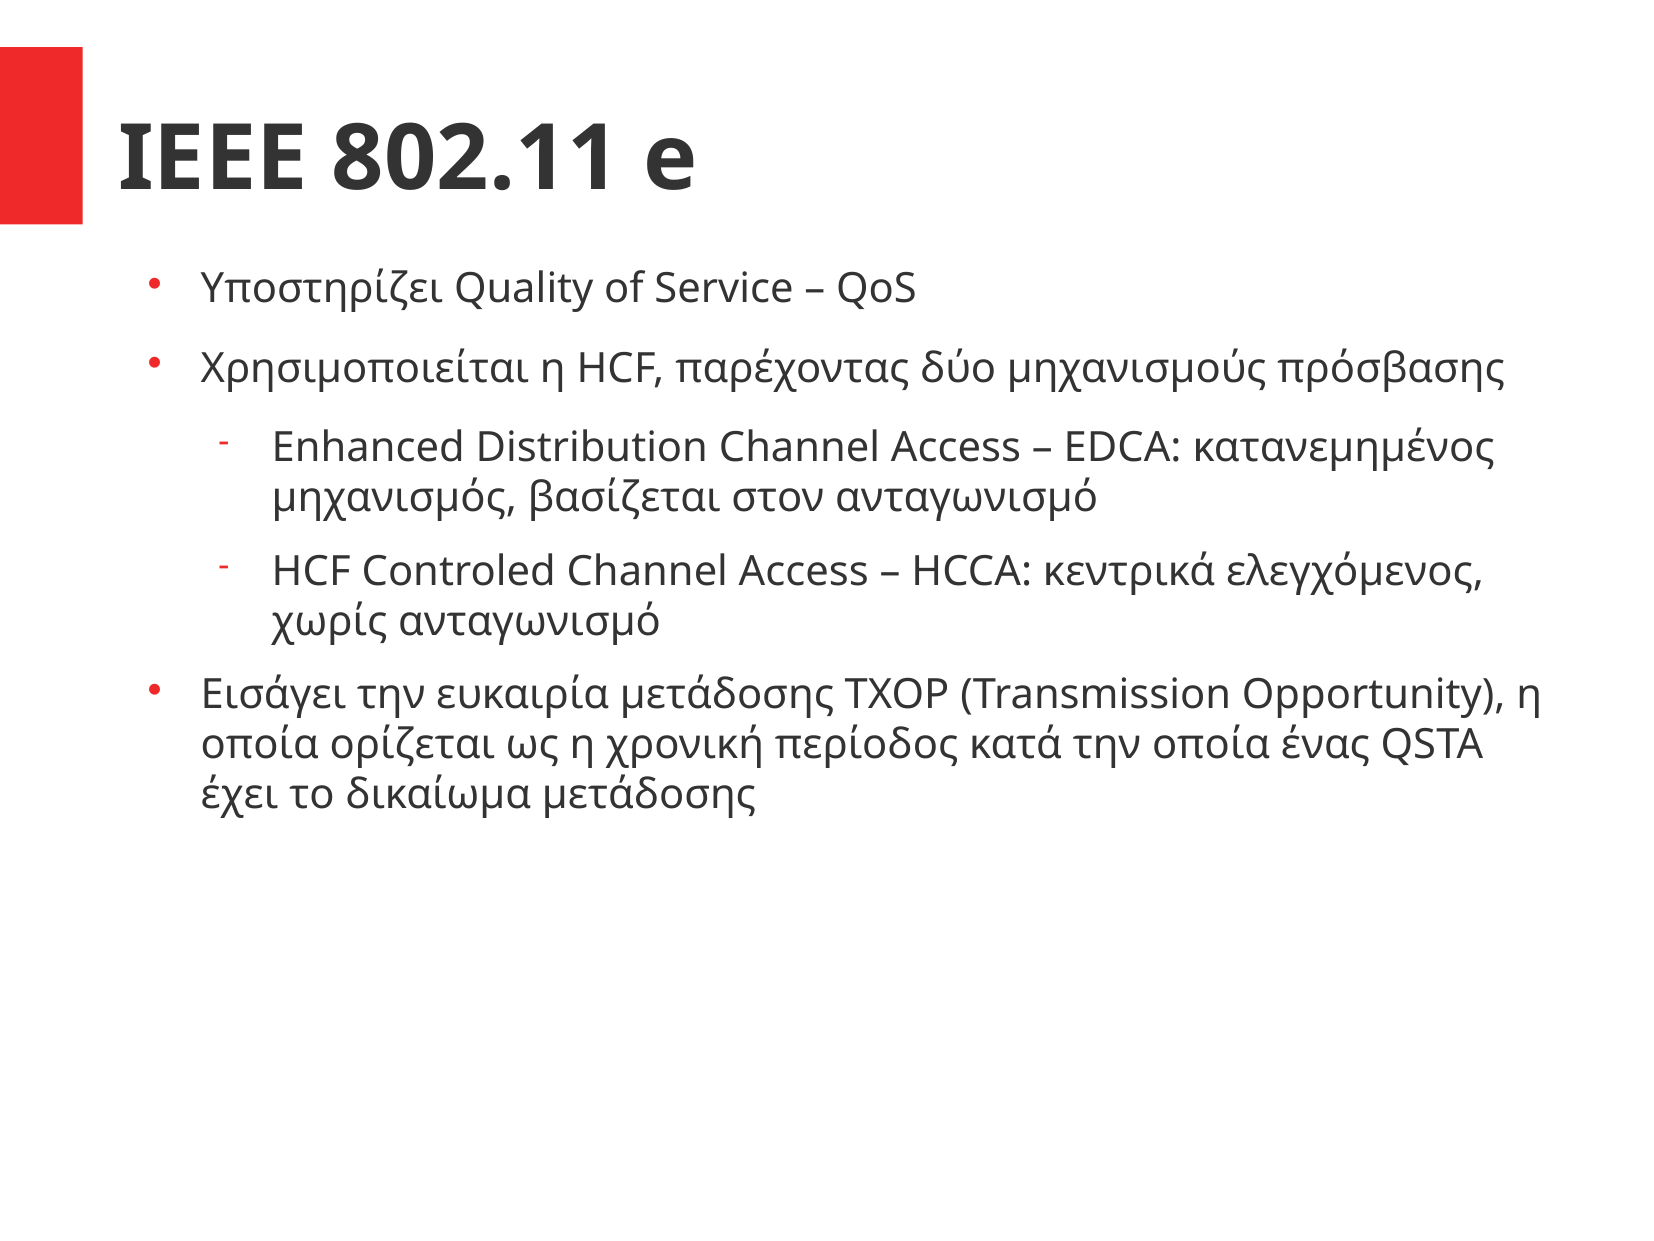

IEEE 802.11 e
Υποστηρίζει Quality of Service – QoS
Χρησιμοποιείται η HCF, παρέχοντας δύο μηχανισμούς πρόσβασης
Enhanced Distribution Channel Access – EDCA: κατανεμημένος μηχανισμός, βασίζεται στον ανταγωνισμό
HCF Controled Channel Access – HCCA: κεντρικά ελεγχόμενος, χωρίς ανταγωνισμό
Εισάγει την ευκαιρία μετάδοσης TXOP (Transmission Opportunity), η οποία ορίζεται ως η χρονική περίοδος κατά την οποία ένας QSTA έχει το δικαίωμα μετάδοσης